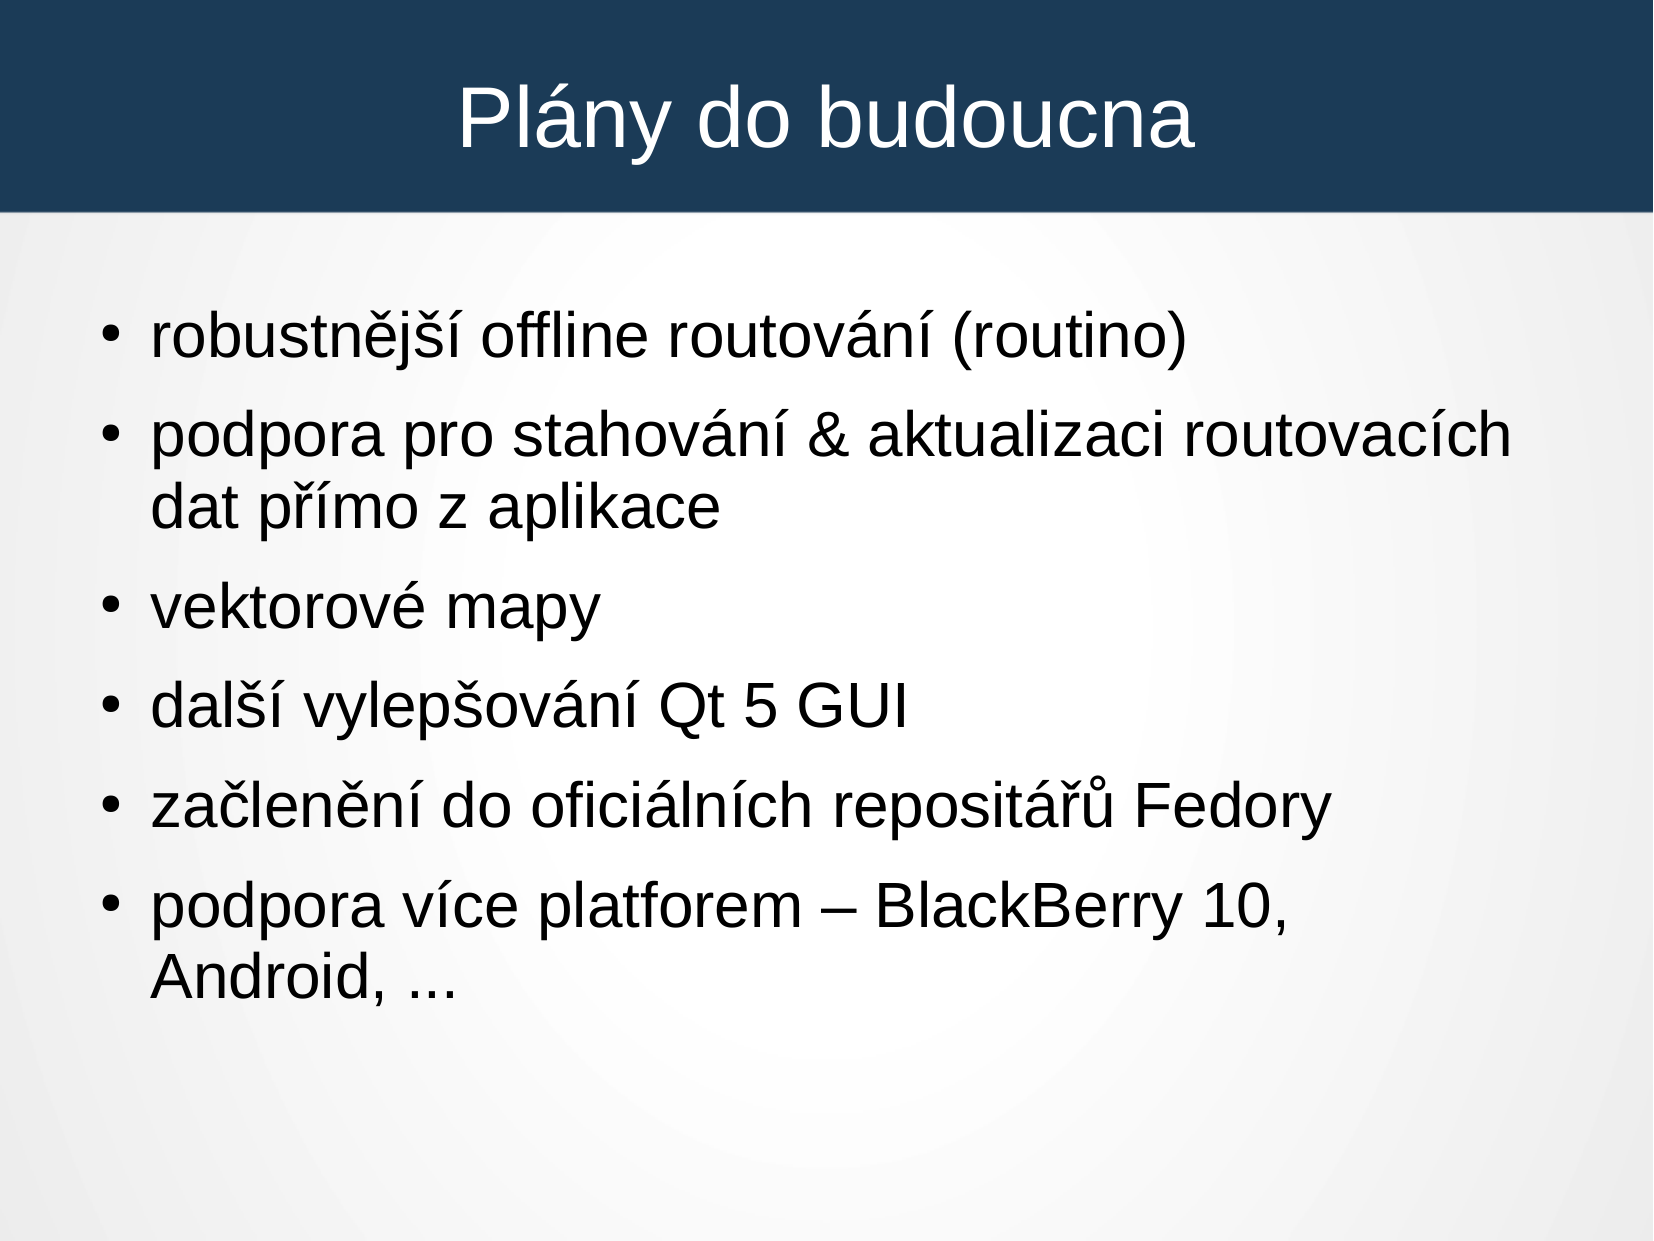

# Plány do budoucna
robustnější offline routování (routino)
podpora pro stahování & aktualizaci routovacích dat přímo z aplikace
vektorové mapy
další vylepšování Qt 5 GUI
začlenění do oficiálních repositářů Fedory
podpora více platforem – BlackBerry 10, Android, ...
24